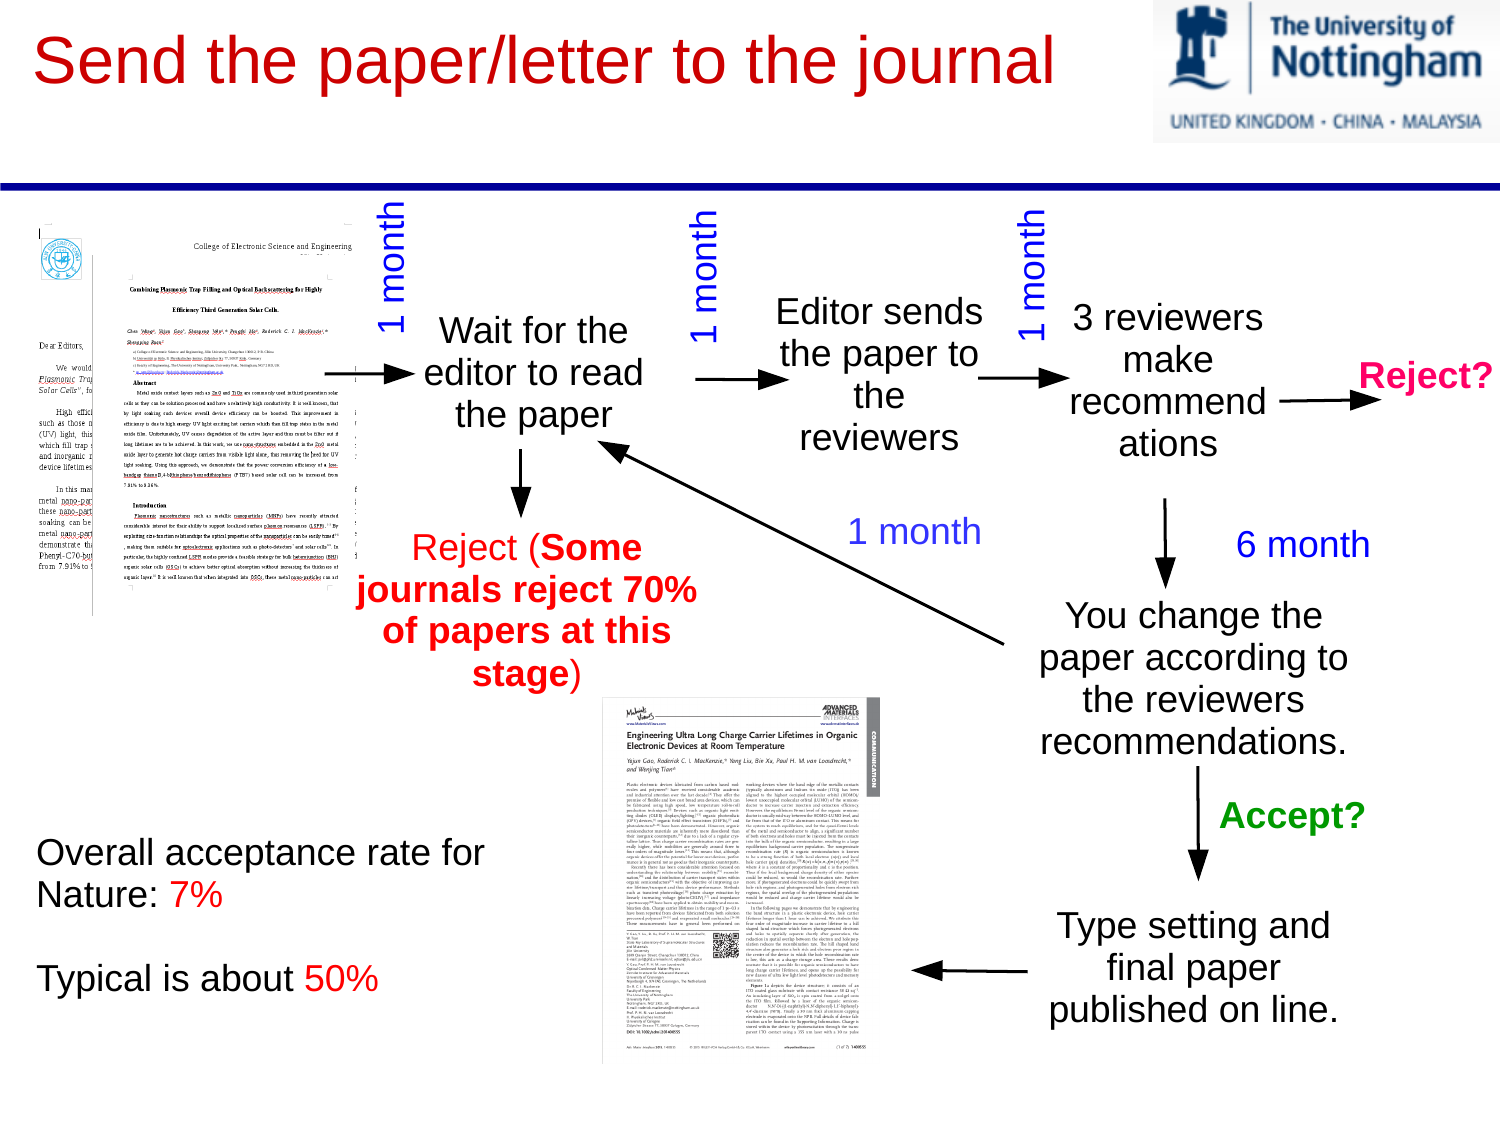

Send the paper/letter to the journal
1 month
1 month
1 month
Editor sends the paper to the reviewers
3 reviewers make recommendations
Wait for the editor to read the paper
Reject?
1 month
6 month
Reject (Some journals reject 70% of papers at this stage)
You change the paper according to the reviewers recommendations.
Accept?
Overall acceptance rate for Nature: 7%
Typical is about 50%
Type setting and final paper published on line.